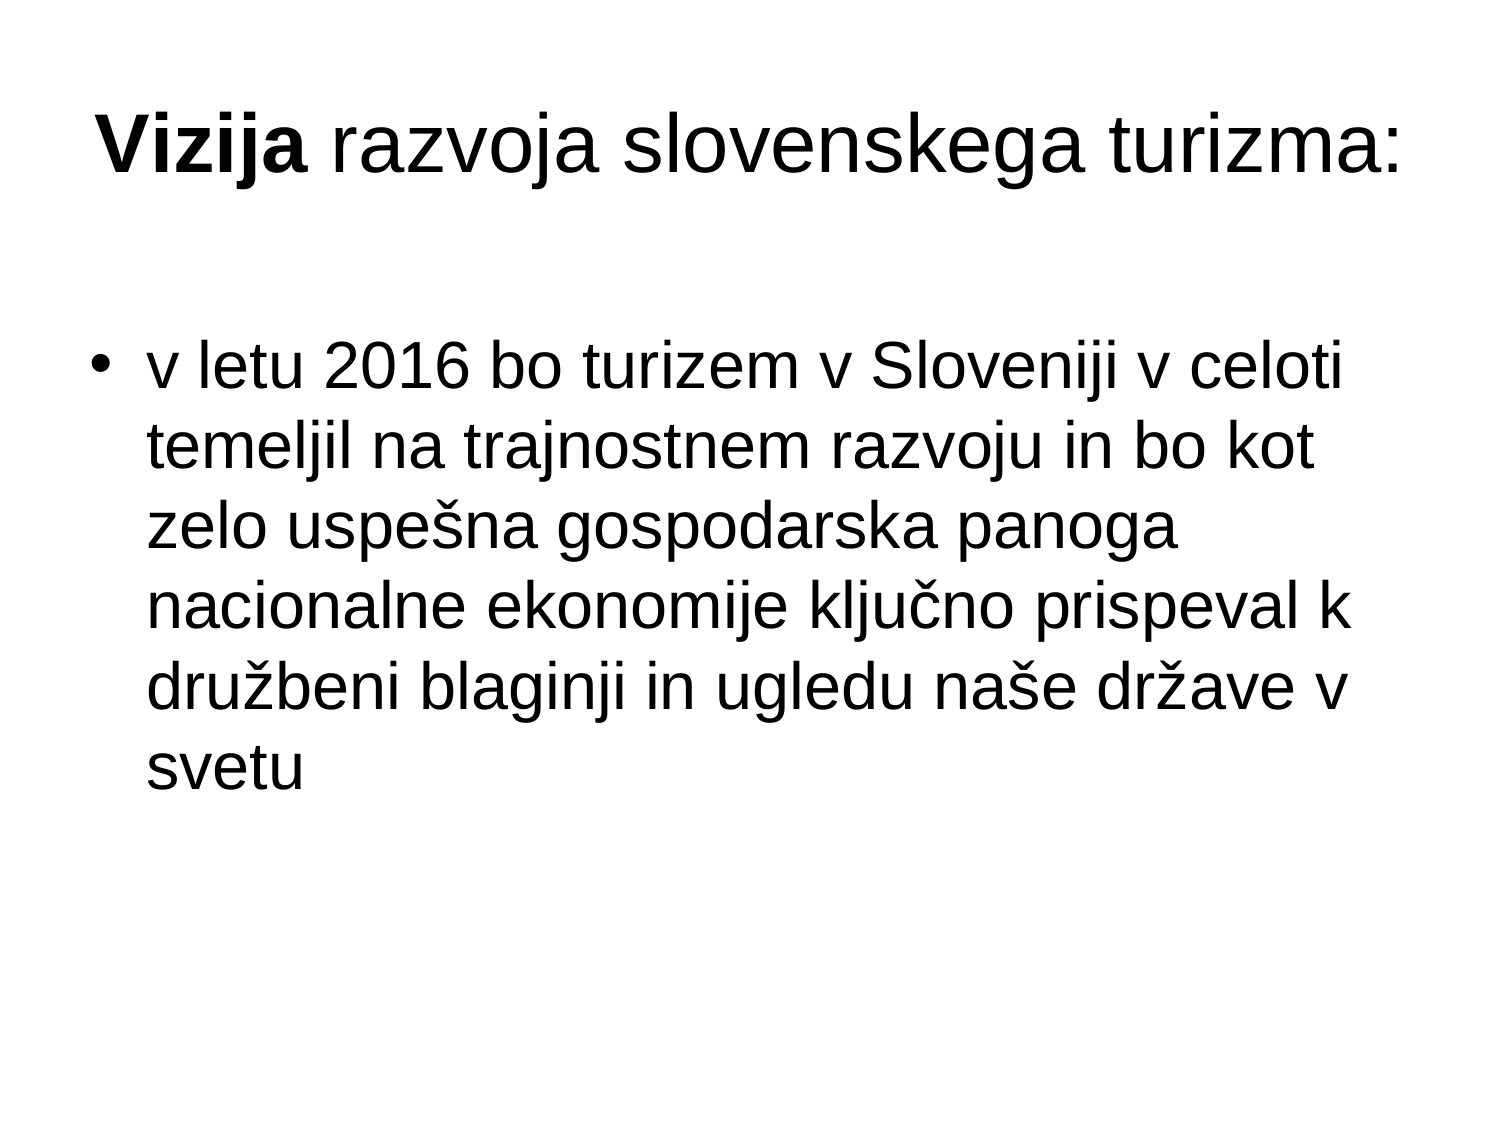

# Vizija razvoja slovenskega turizma:
v letu 2016 bo turizem v Sloveniji v celoti temeljil na trajnostnem razvoju in bo kot zelo uspešna gospodarska panoga nacionalne ekonomije ključno prispeval k družbeni blaginji in ugledu naše države v svetu